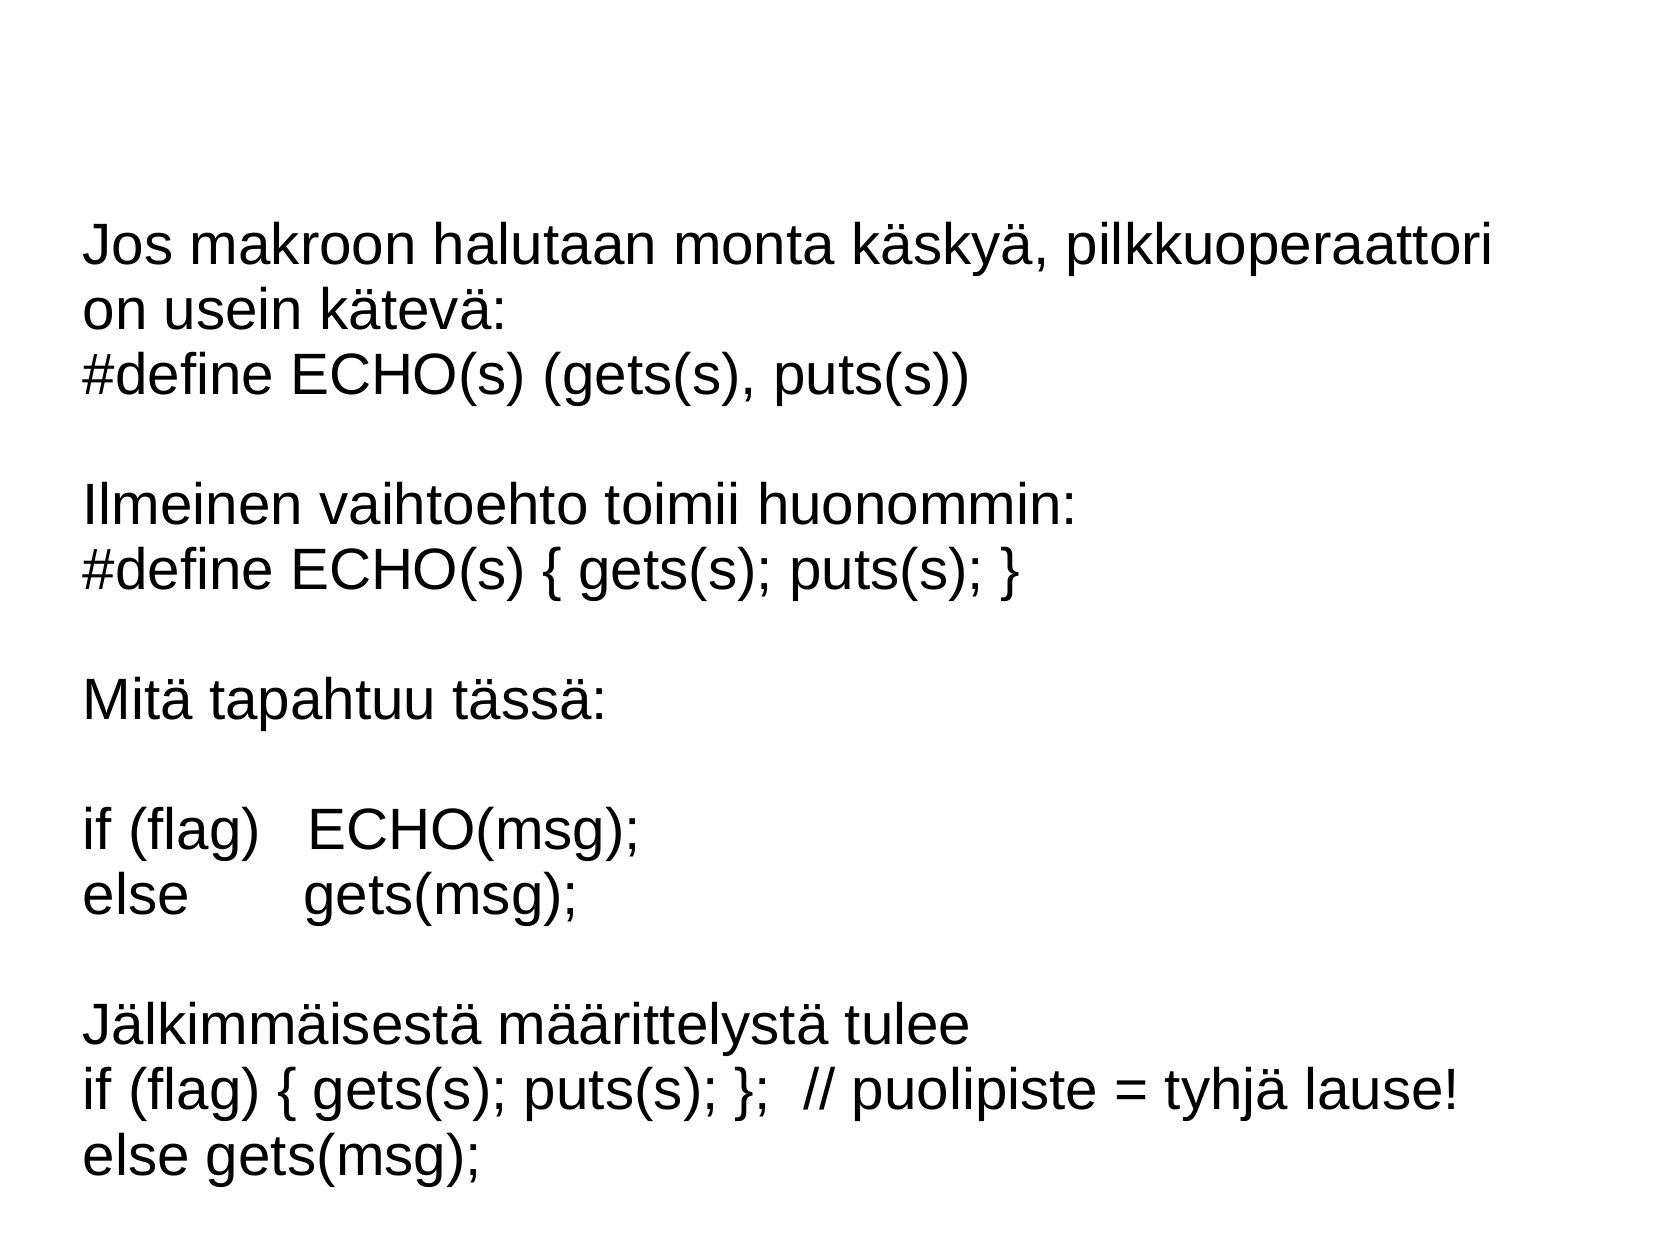

Jos makroon halutaan monta käskyä, pilkkuoperaattori on usein kätevä:
#define ECHO(s) (gets(s), puts(s))
Ilmeinen vaihtoehto toimii huonommin:
#define ECHO(s) { gets(s); puts(s); }
Mitä tapahtuu tässä:
if (flag)	ECHO(msg);
else gets(msg);
Jälkimmäisestä määrittelystä tulee
if (flag) { gets(s); puts(s); }; // puolipiste = tyhjä lause!
else gets(msg);